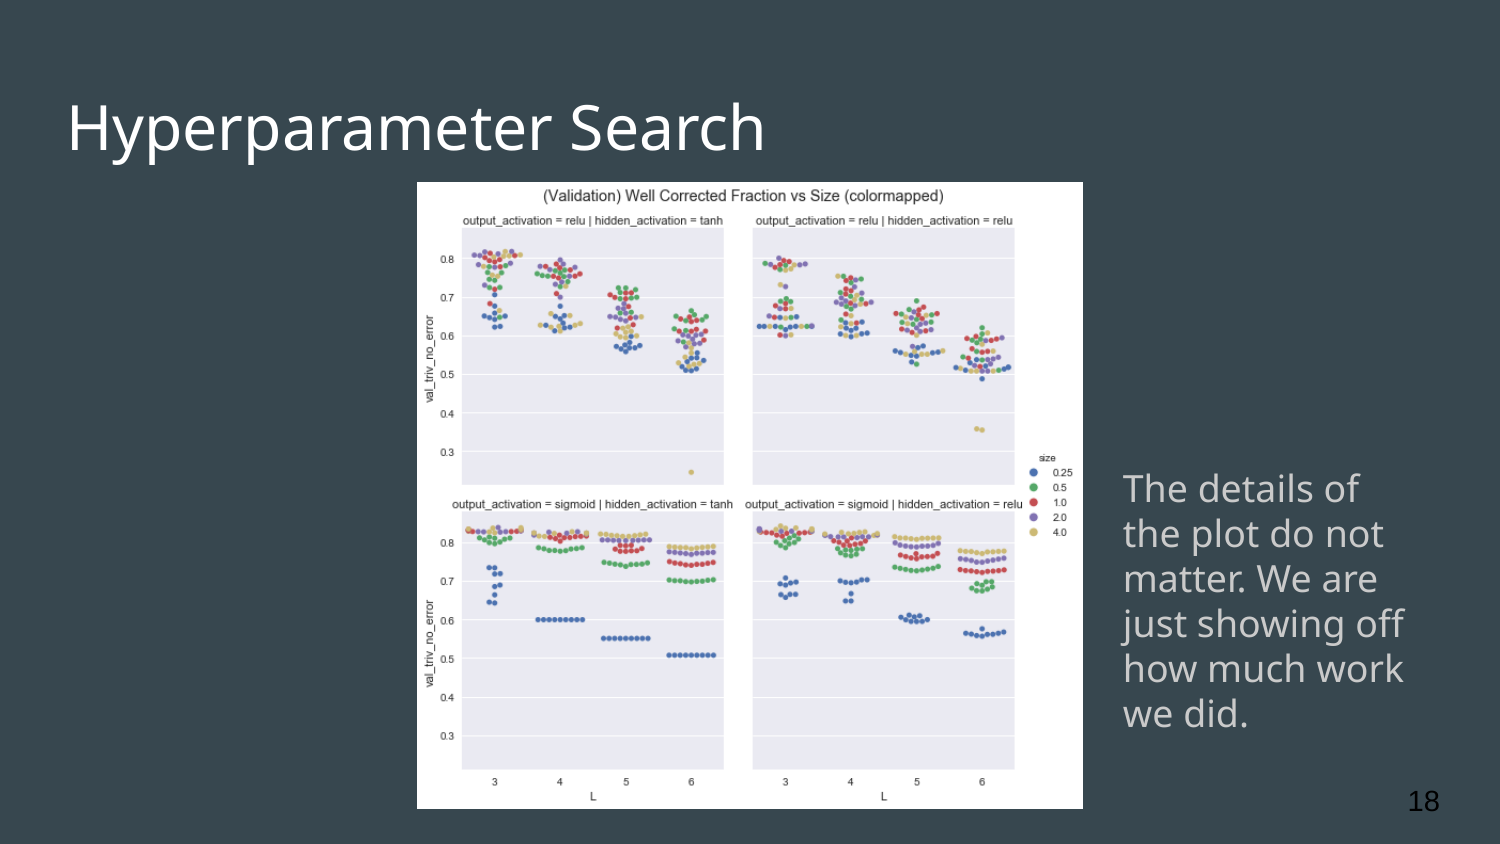

# Hyperparameter Search
The details of the plot do not matter. We are just showing off how much work we did.